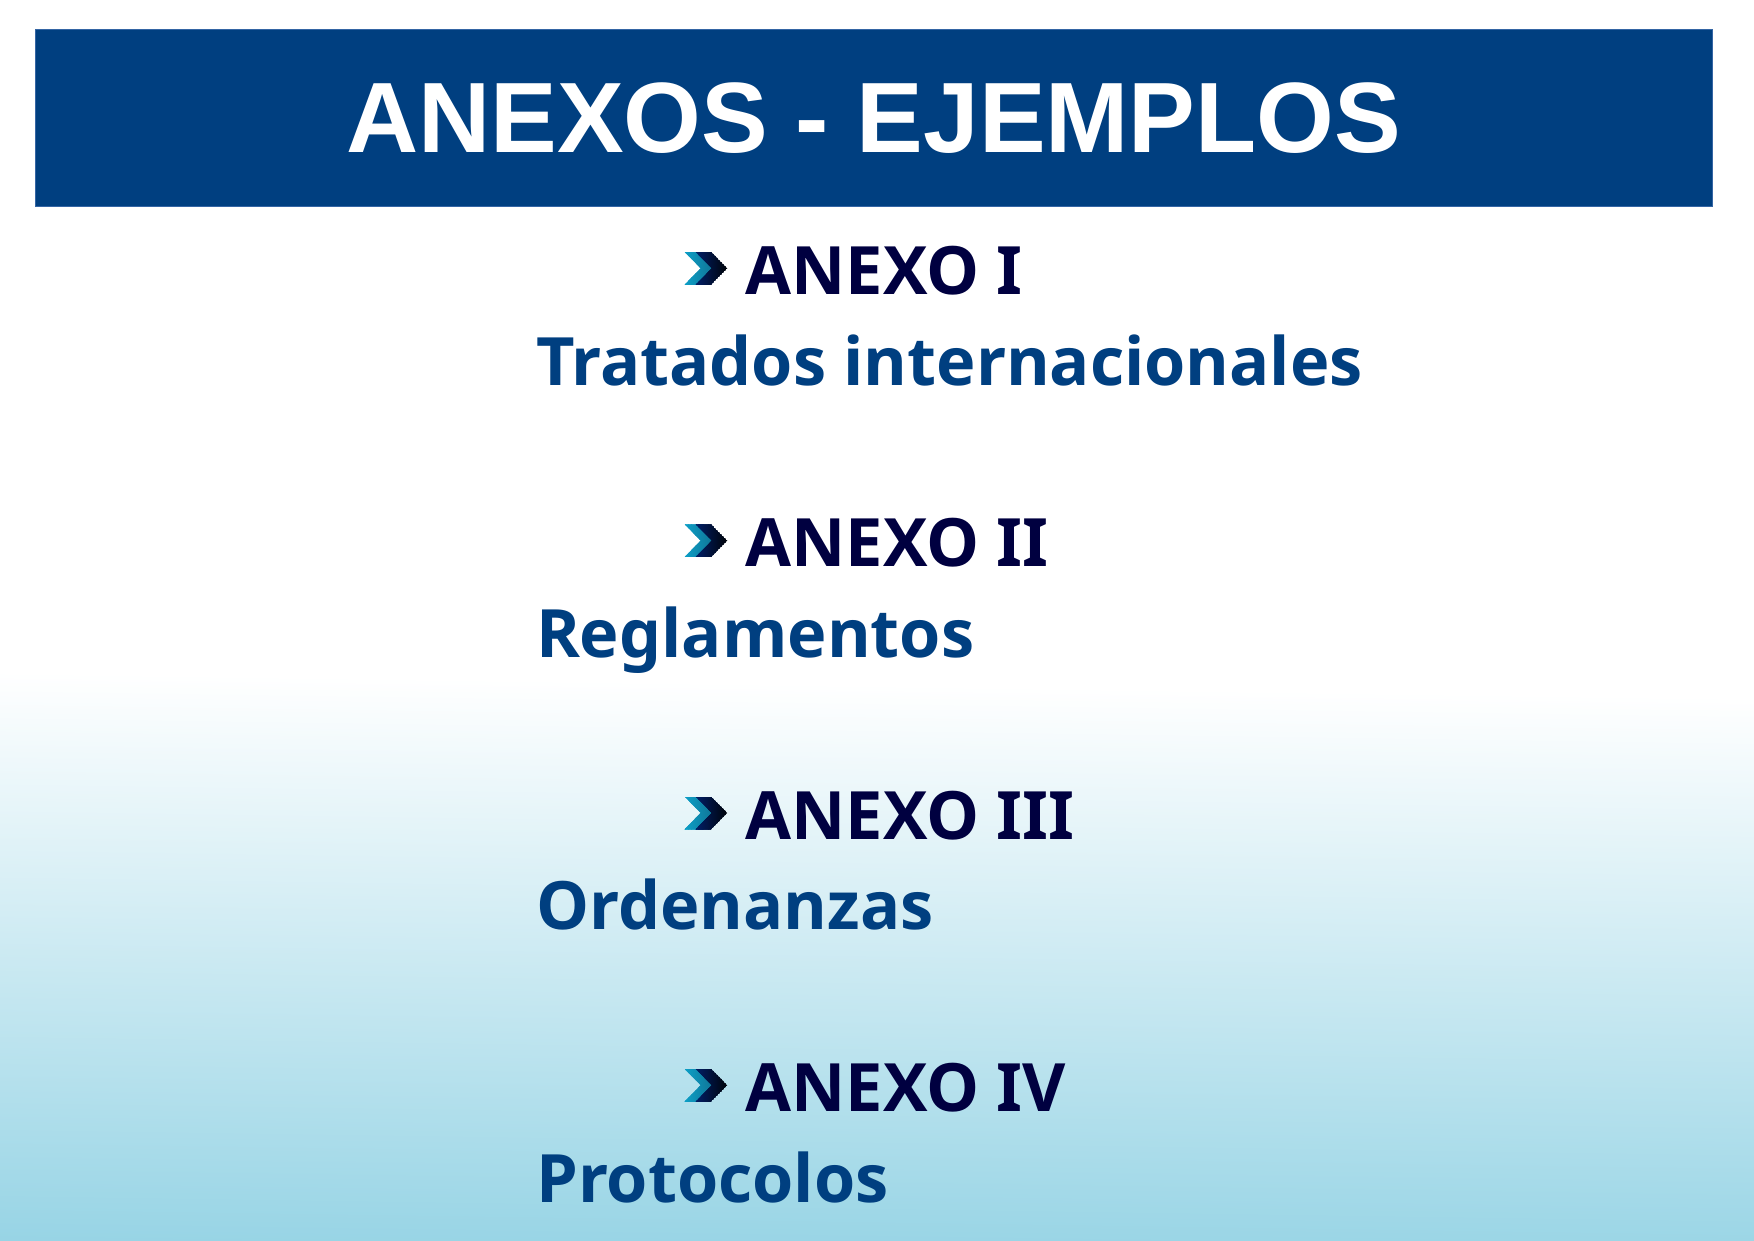

ANEXOS - EJEMPLOS
 ANEXO I
Tratados internacionales
 ANEXO II
Reglamentos
 ANEXO III
Ordenanzas
 ANEXO IV
Protocolos